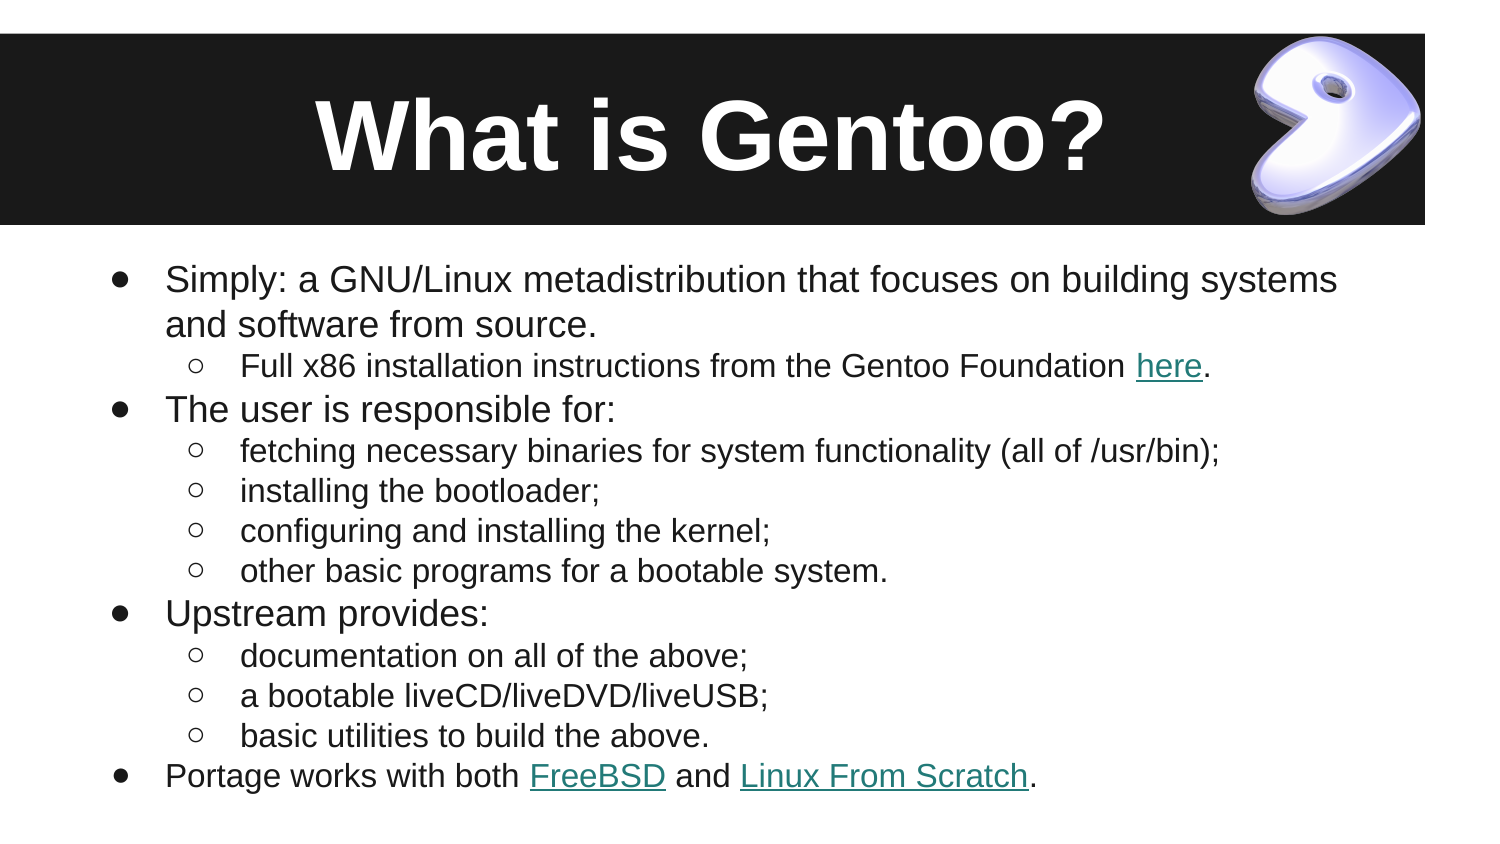

# What is Gentoo?
Simply: a GNU/Linux metadistribution that focuses on building systems and software from source.
Full x86 installation instructions from the Gentoo Foundation here.
The user is responsible for:
fetching necessary binaries for system functionality (all of /usr/bin);
installing the bootloader;
configuring and installing the kernel;
other basic programs for a bootable system.
Upstream provides:
documentation on all of the above;
a bootable liveCD/liveDVD/liveUSB;
basic utilities to build the above.
Portage works with both FreeBSD and Linux From Scratch.